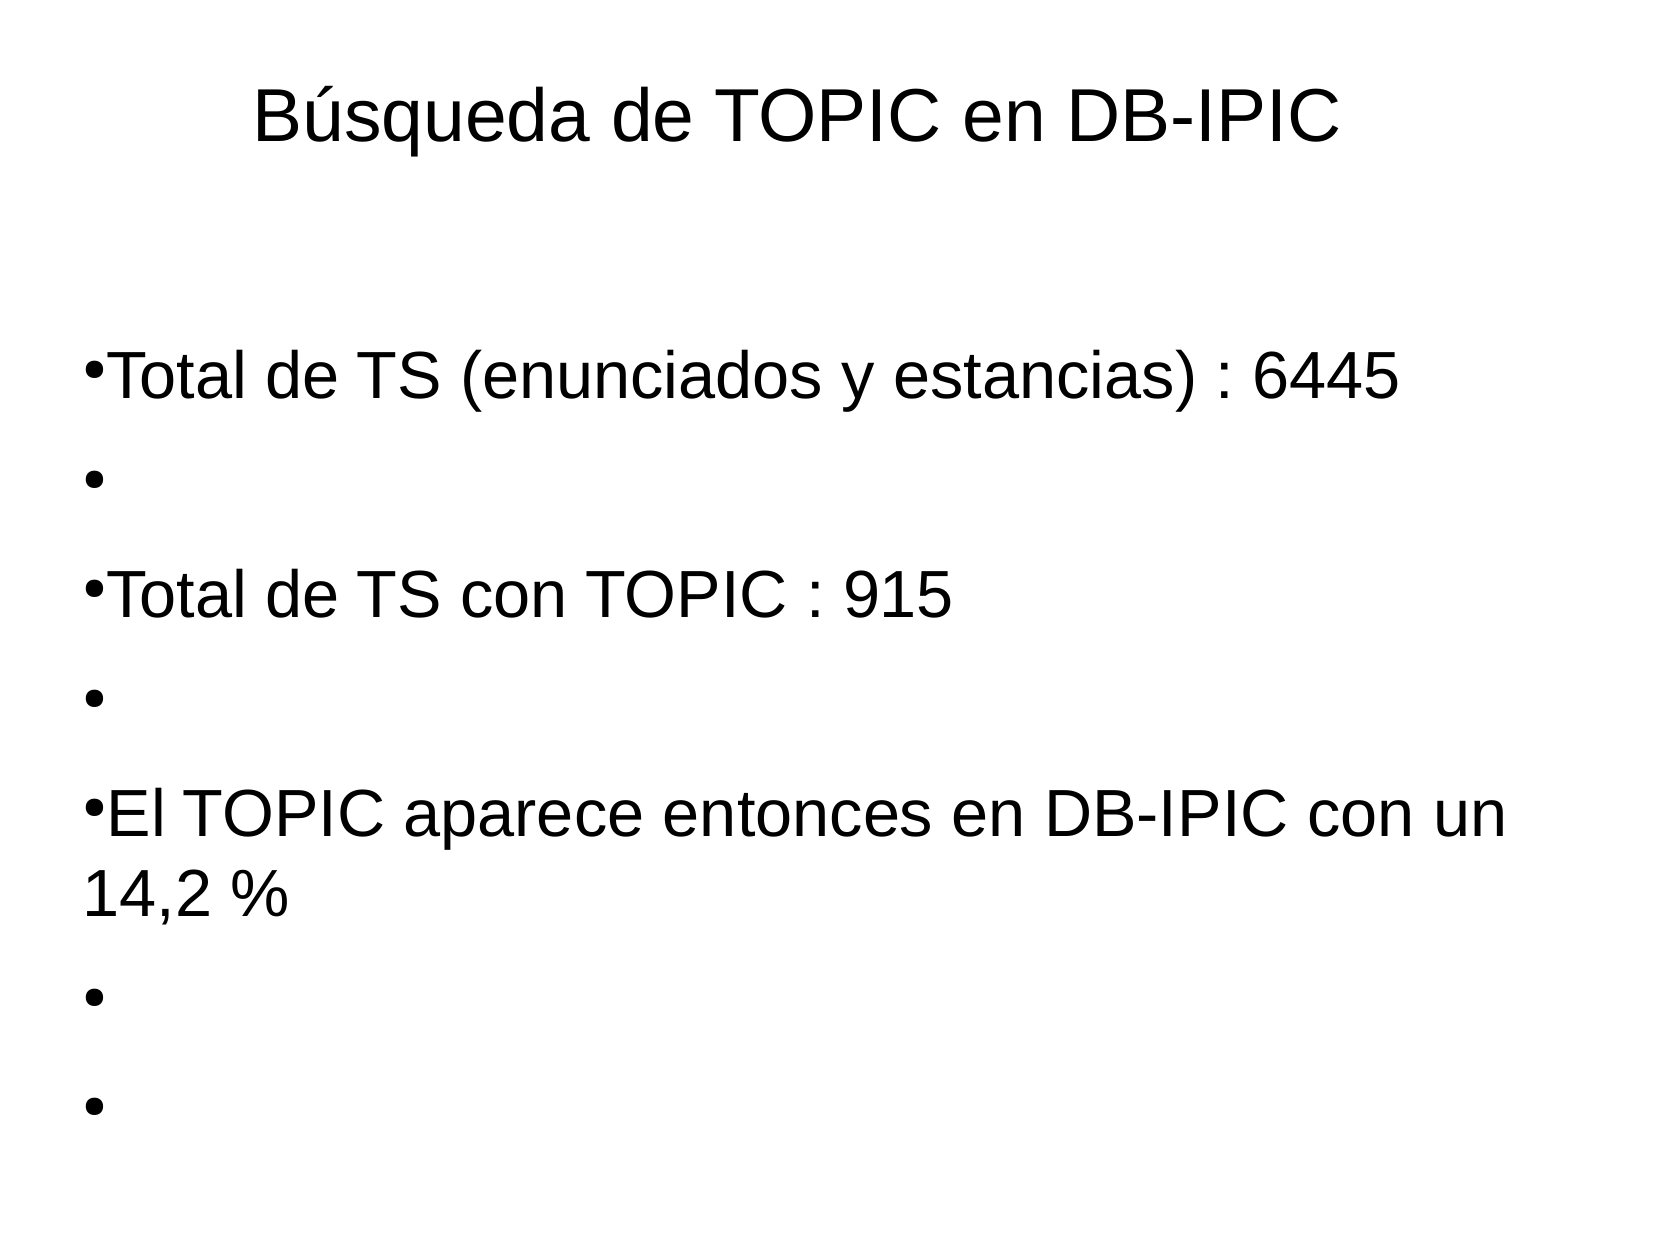

Búsqueda de TOPIC en DB-IPIC
# Total de TS (enunciados y estancias) : 6445
Total de TS con TOPIC : 915
El TOPIC aparece entonces en DB-IPIC con un 14,2 %